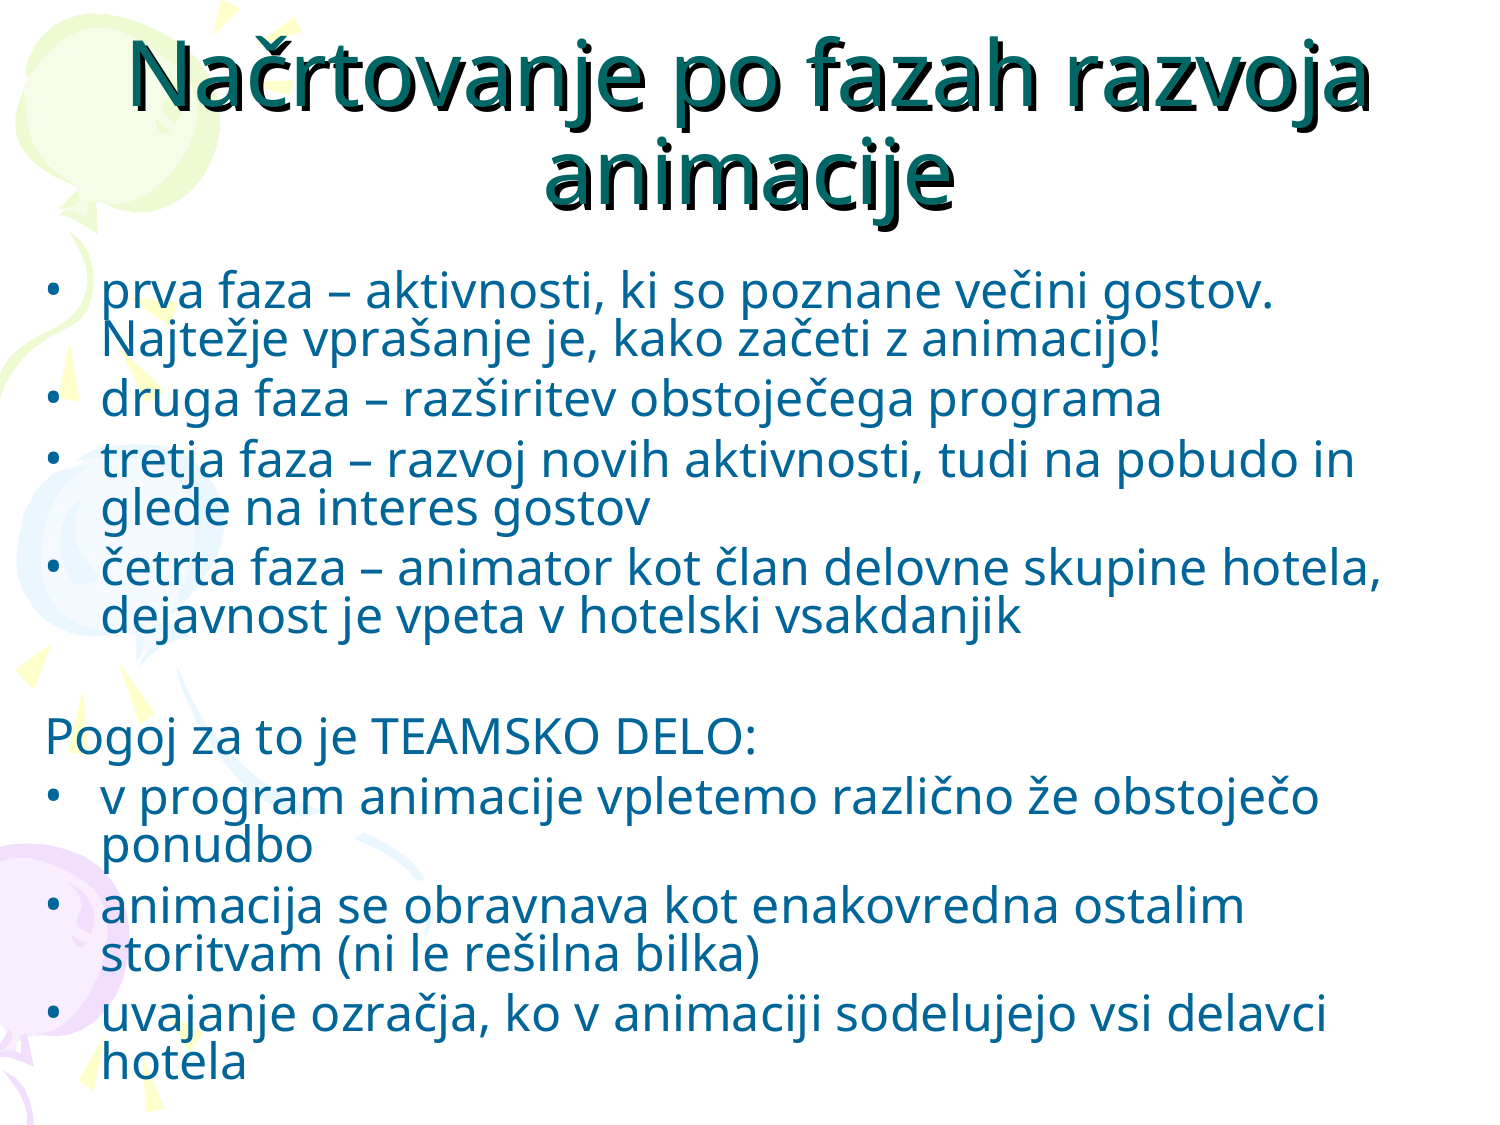

# Načrtovanje po fazah razvoja animacije
prva faza – aktivnosti, ki so poznane večini gostov. Najtežje vprašanje je, kako začeti z animacijo!
druga faza – razširitev obstoječega programa
tretja faza – razvoj novih aktivnosti, tudi na pobudo in glede na interes gostov
četrta faza – animator kot član delovne skupine hotela, dejavnost je vpeta v hotelski vsakdanjik
Pogoj za to je TEAMSKO DELO:
v program animacije vpletemo različno že obstoječo ponudbo
animacija se obravnava kot enakovredna ostalim storitvam (ni le rešilna bilka)
uvajanje ozračja, ko v animaciji sodelujejo vsi delavci hotela